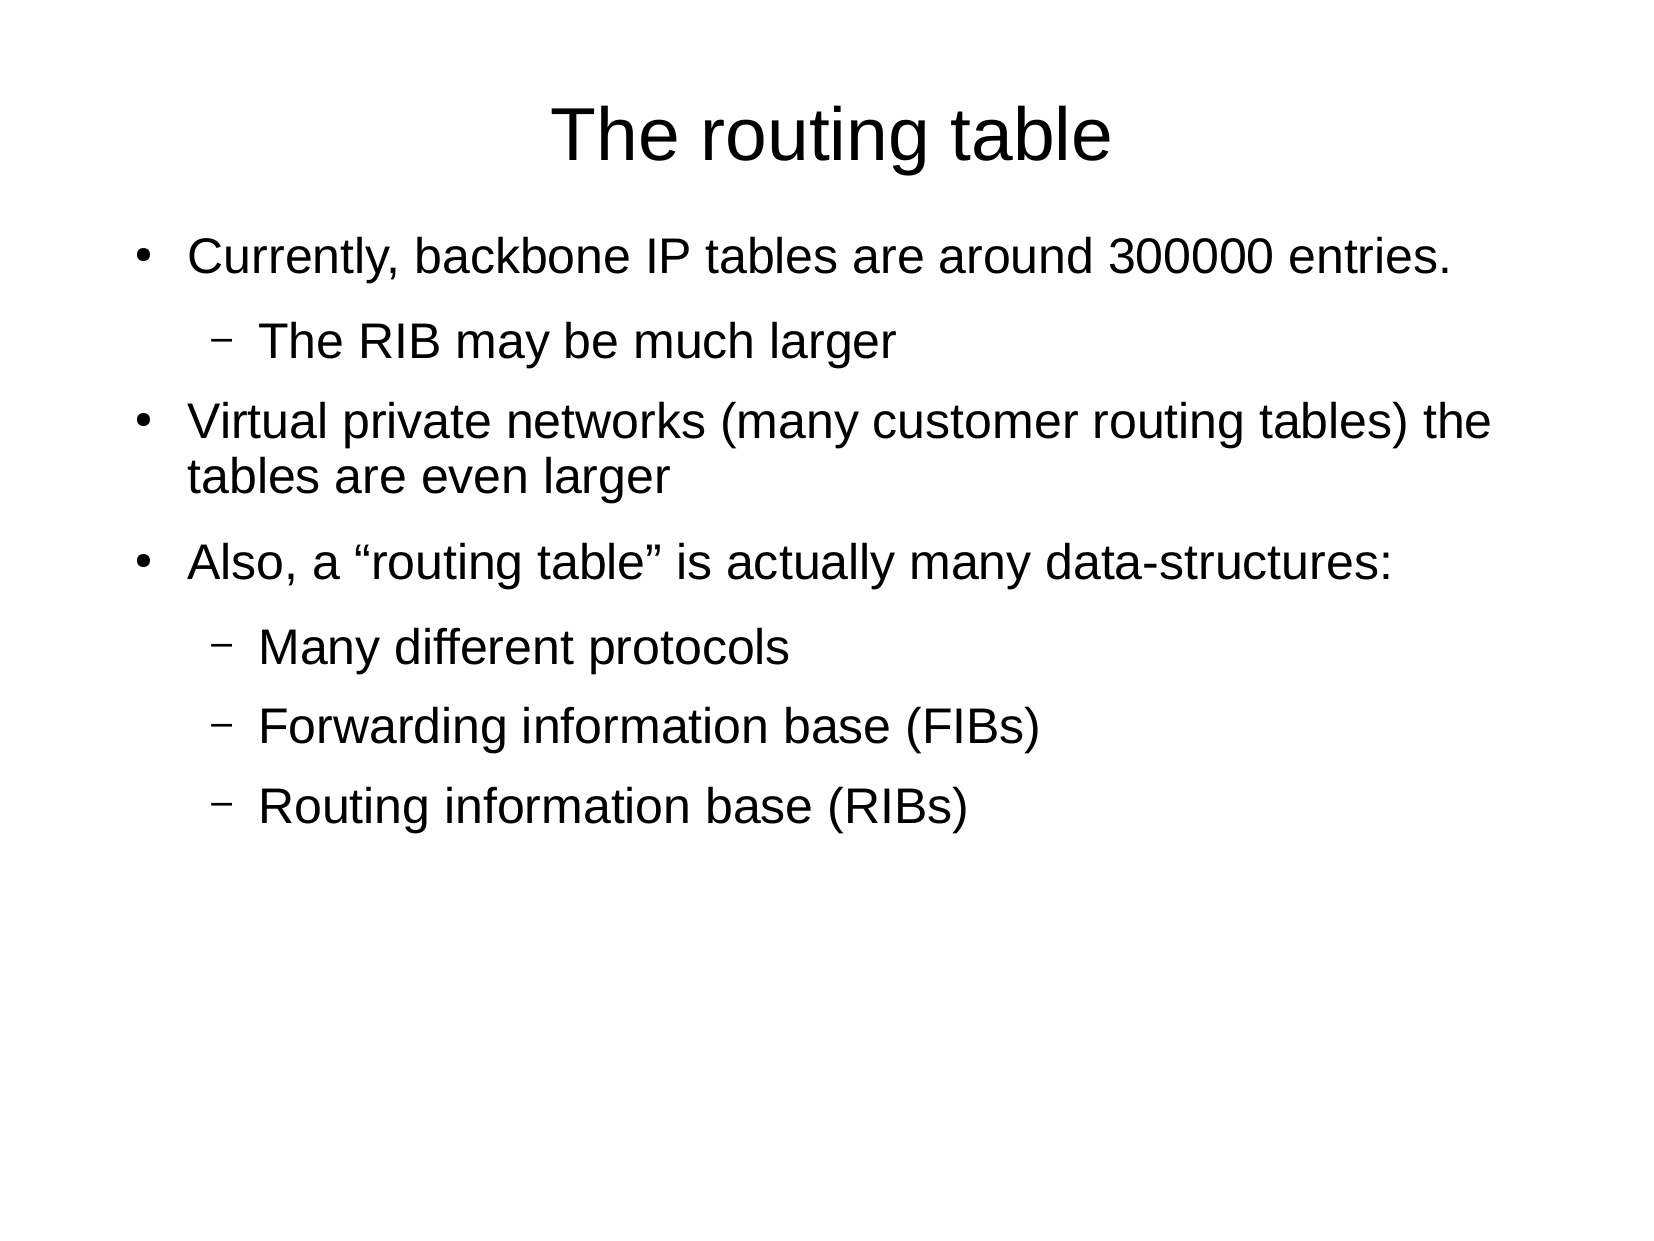

# The routing table
Currently, backbone IP tables are around 300000 entries.
The RIB may be much larger
Virtual private networks (many customer routing tables) the tables are even larger
Also, a “routing table” is actually many data-structures:
Many different protocols
Forwarding information base (FIBs)
Routing information base (RIBs)